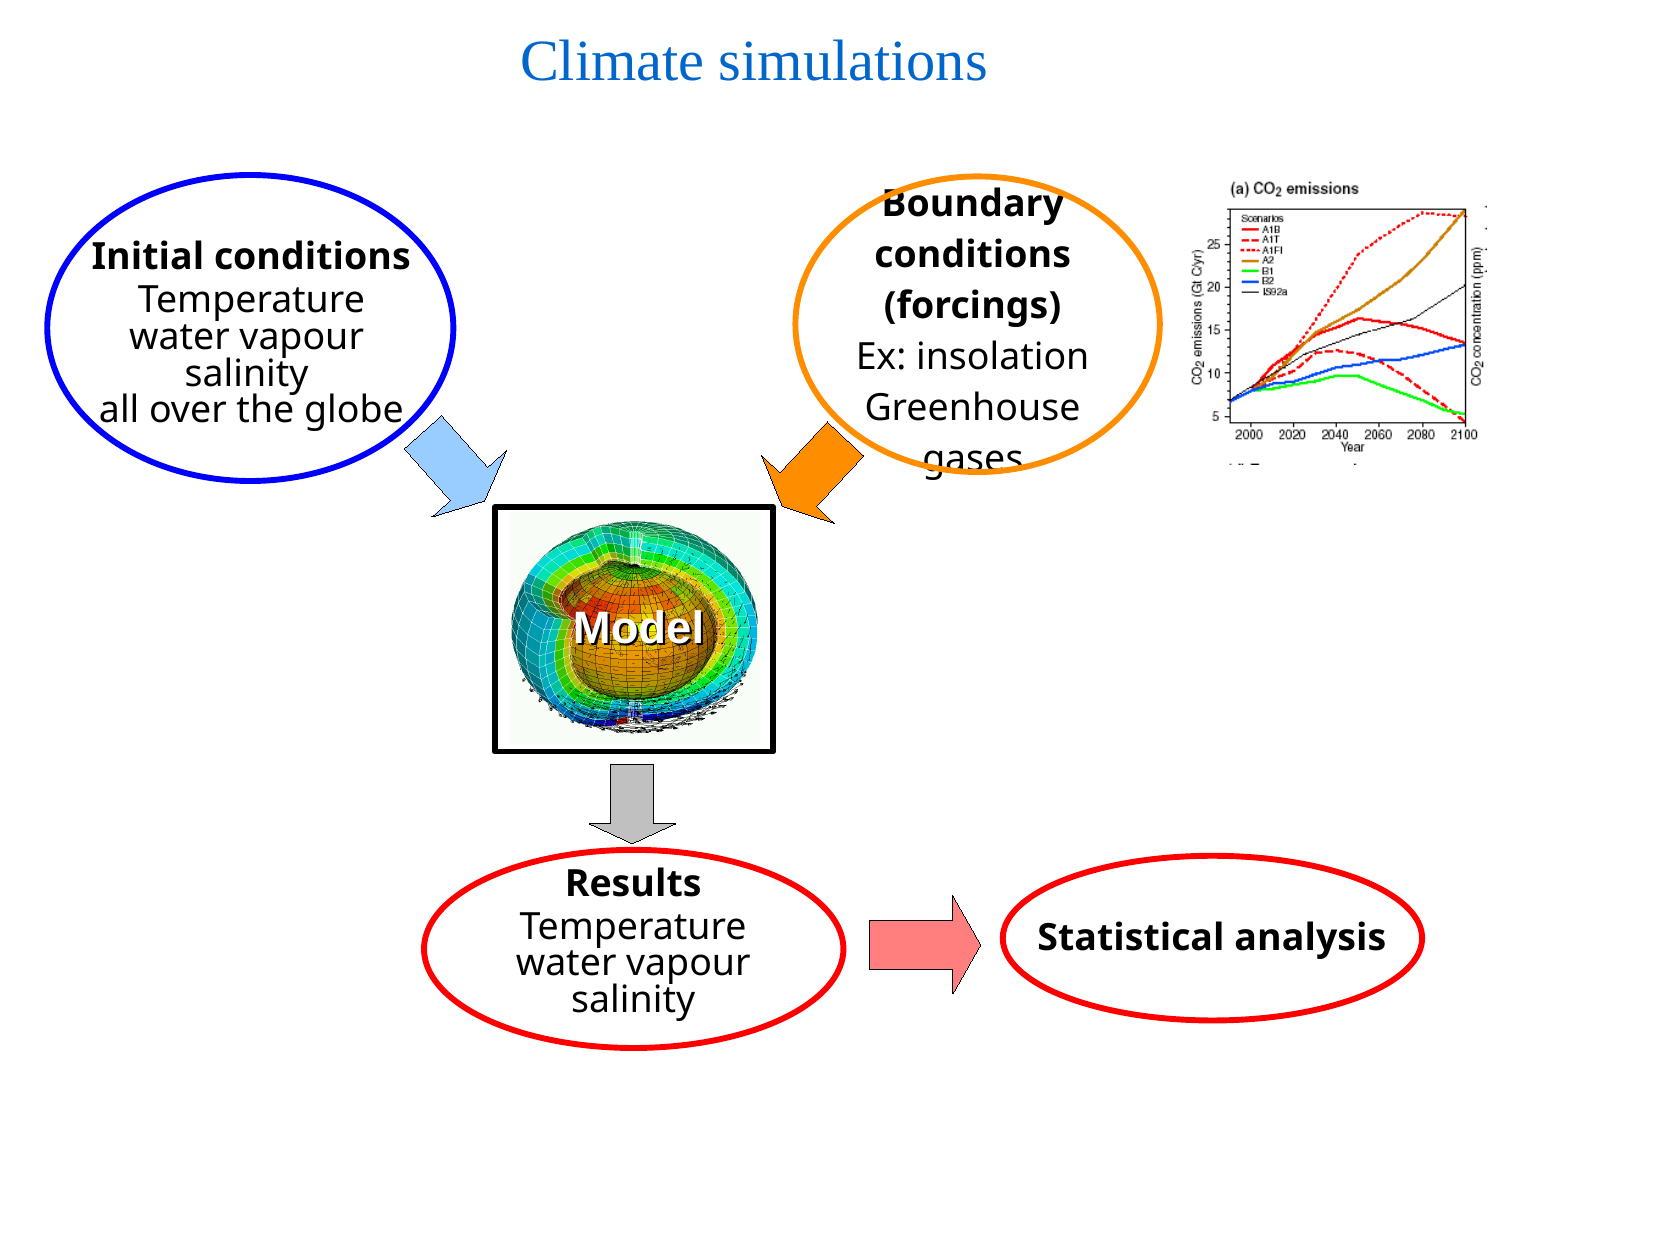

Climate simulations
Boundary conditions (forcings)
Ex: insolation
Greenhouse gases
Initial conditions
Temperature
water vapour
salinity
all over the globe
Model
Results
Temperature
water vapour
salinity
Statistical analysis
Model